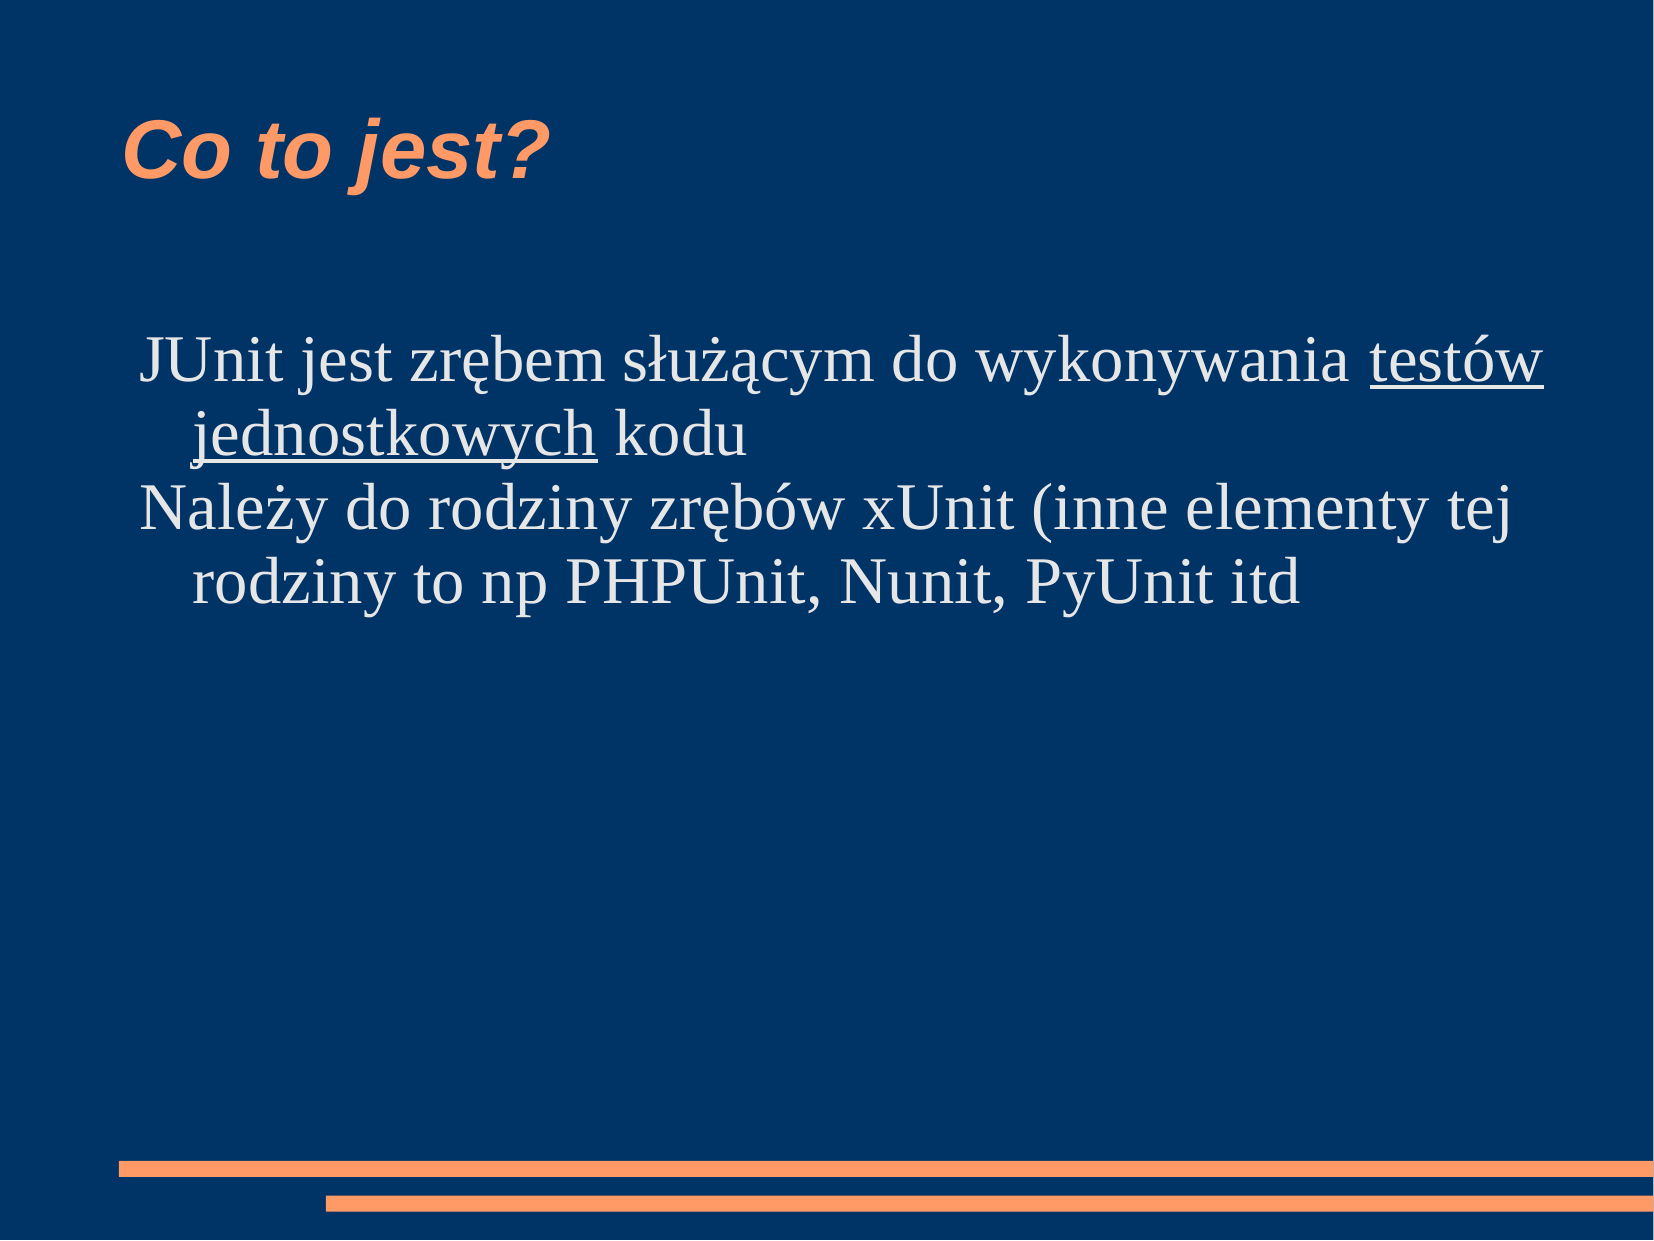

# Co to jest?
JUnit jest zrębem służącym do wykonywania testów jednostkowych kodu
Należy do rodziny zrębów xUnit (inne elementy tej rodziny to np PHPUnit, Nunit, PyUnit itd